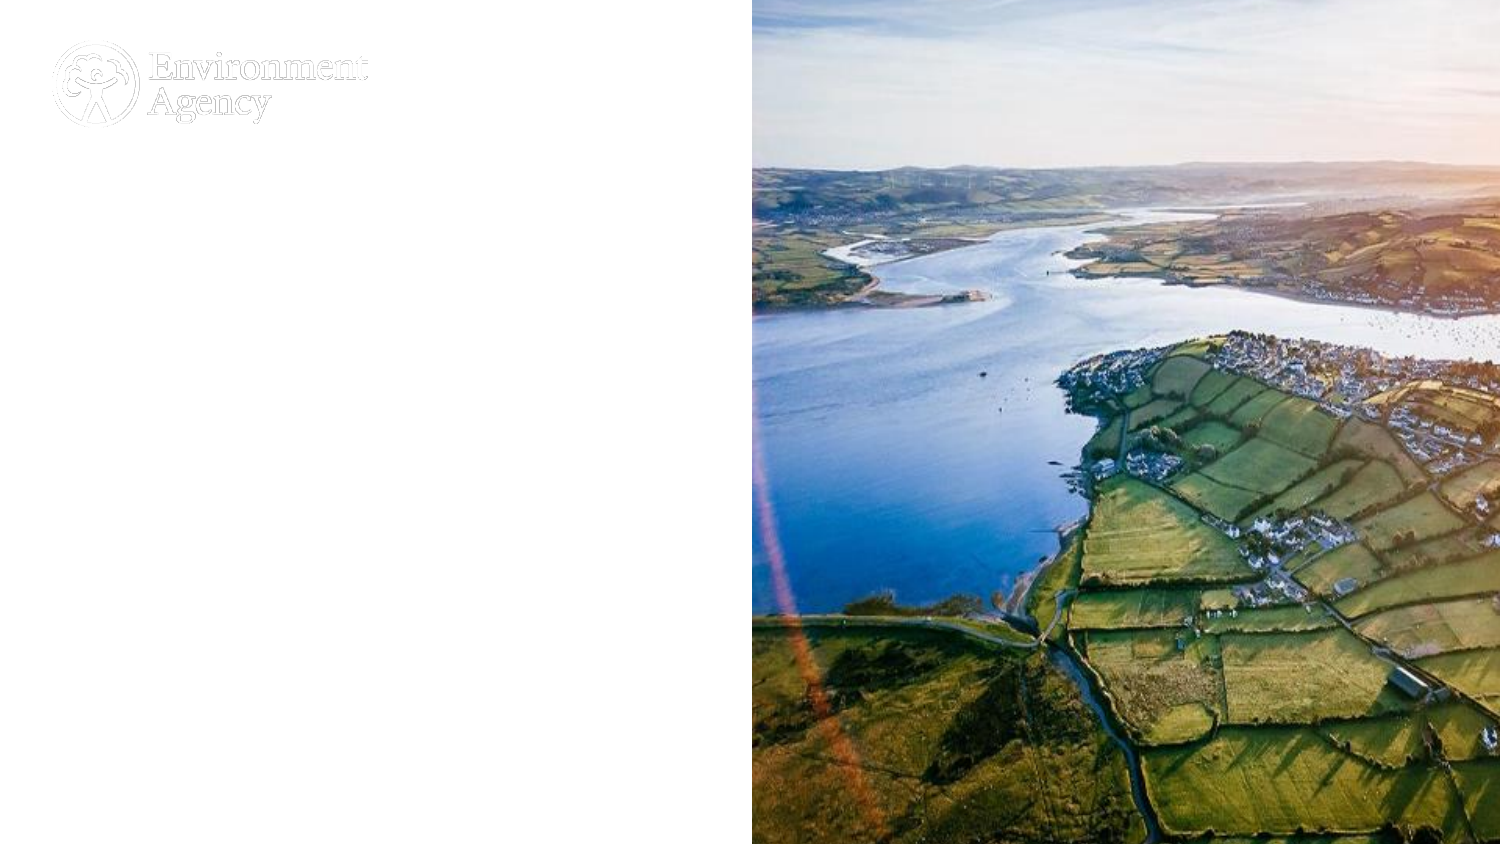

# Flood Risk and Asset Management (FRAM) Lots 9a, 9b & 9c